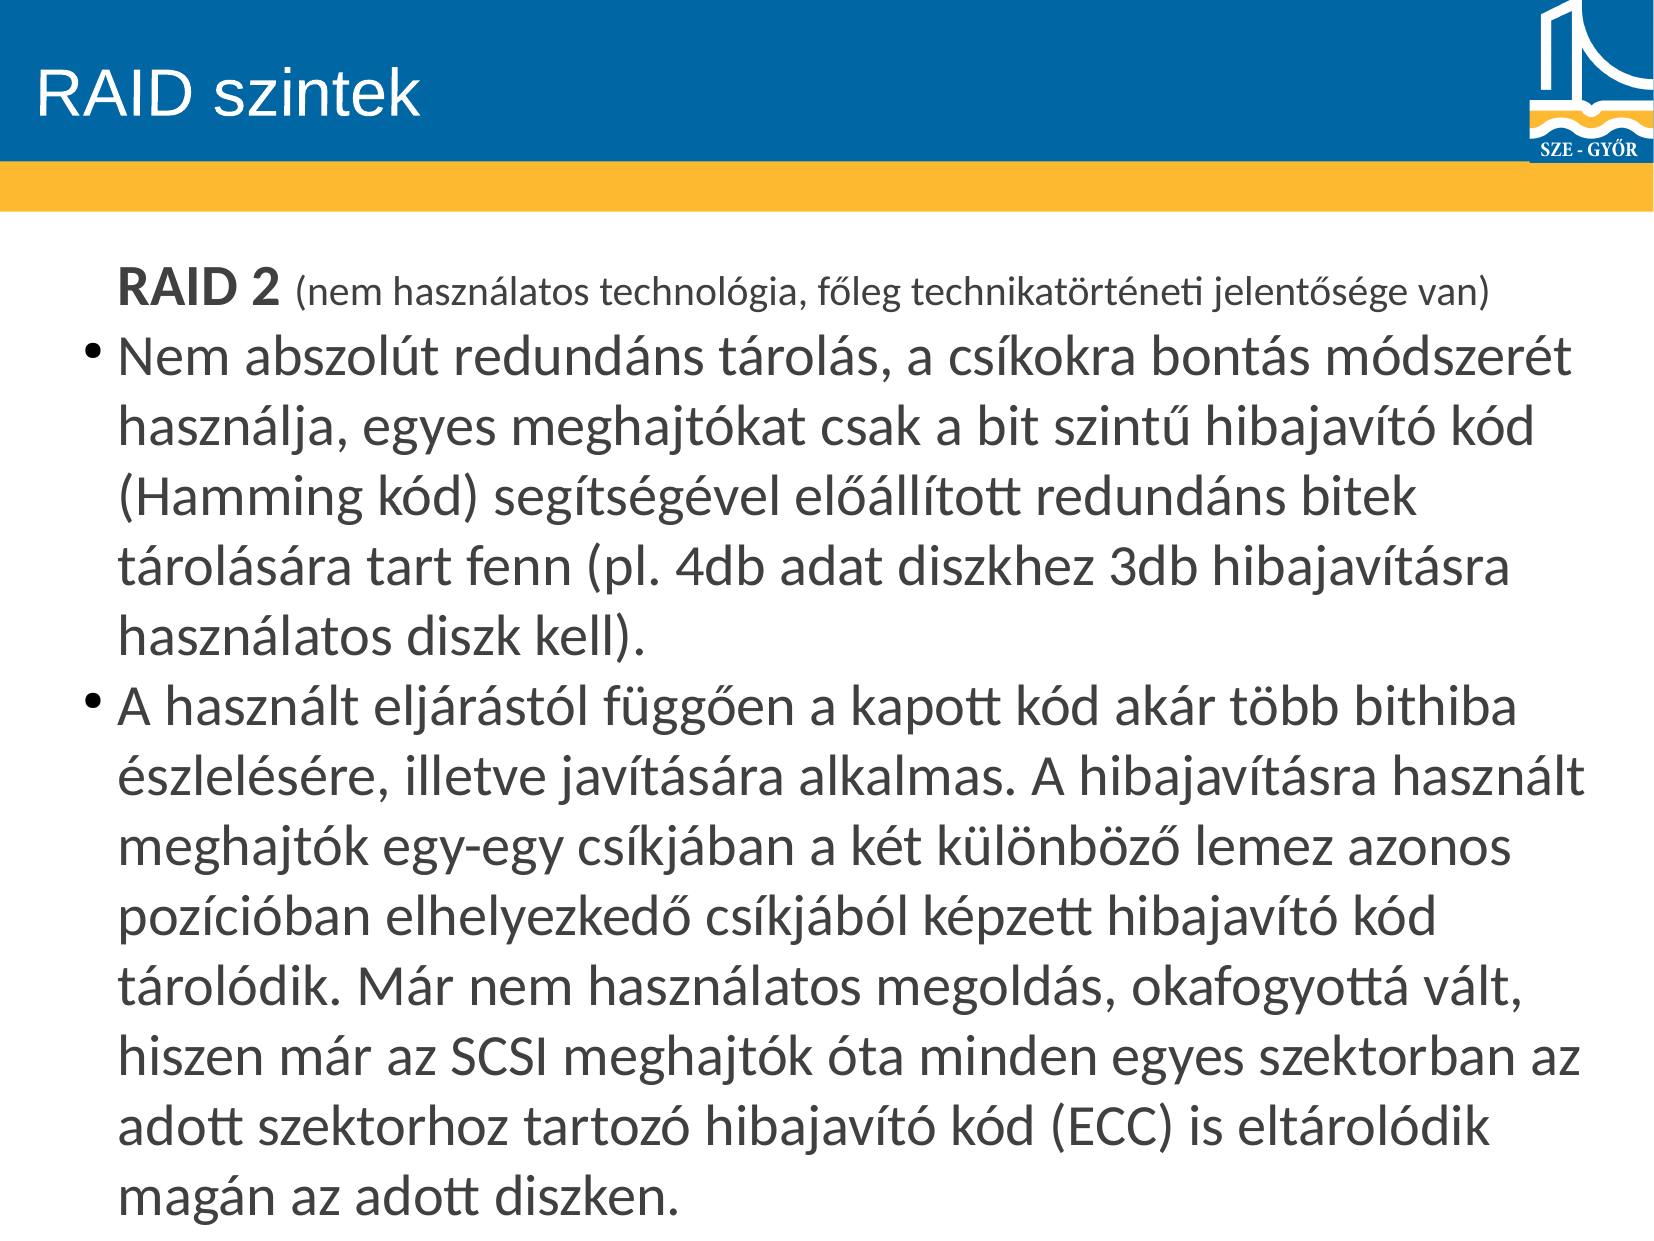

RAID szintek
RAID 2 (nem használatos technológia, főleg technikatörténeti jelentősége van)
Nem abszolút redundáns tárolás, a csíkokra bontás módszerét használja, egyes meghajtókat csak a bit szintű hibajavító kód (Hamming kód) segítségével előállított redundáns bitek tárolására tart fenn (pl. 4db adat diszkhez 3db hibajavításra használatos diszk kell).
A használt eljárástól függően a kapott kód akár több bithiba észlelésére, illetve javítására alkalmas. A hibajavításra használt meghajtók egy-egy csíkjában a két különböző lemez azonos pozícióban elhelyezkedő csíkjából képzett hibajavító kód tárolódik. Már nem használatos megoldás, okafogyottá vált, hiszen már az SCSI meghajtók óta minden egyes szektorban az adott szektorhoz tartozó hibajavító kód (ECC) is eltárolódik magán az adott diszken.